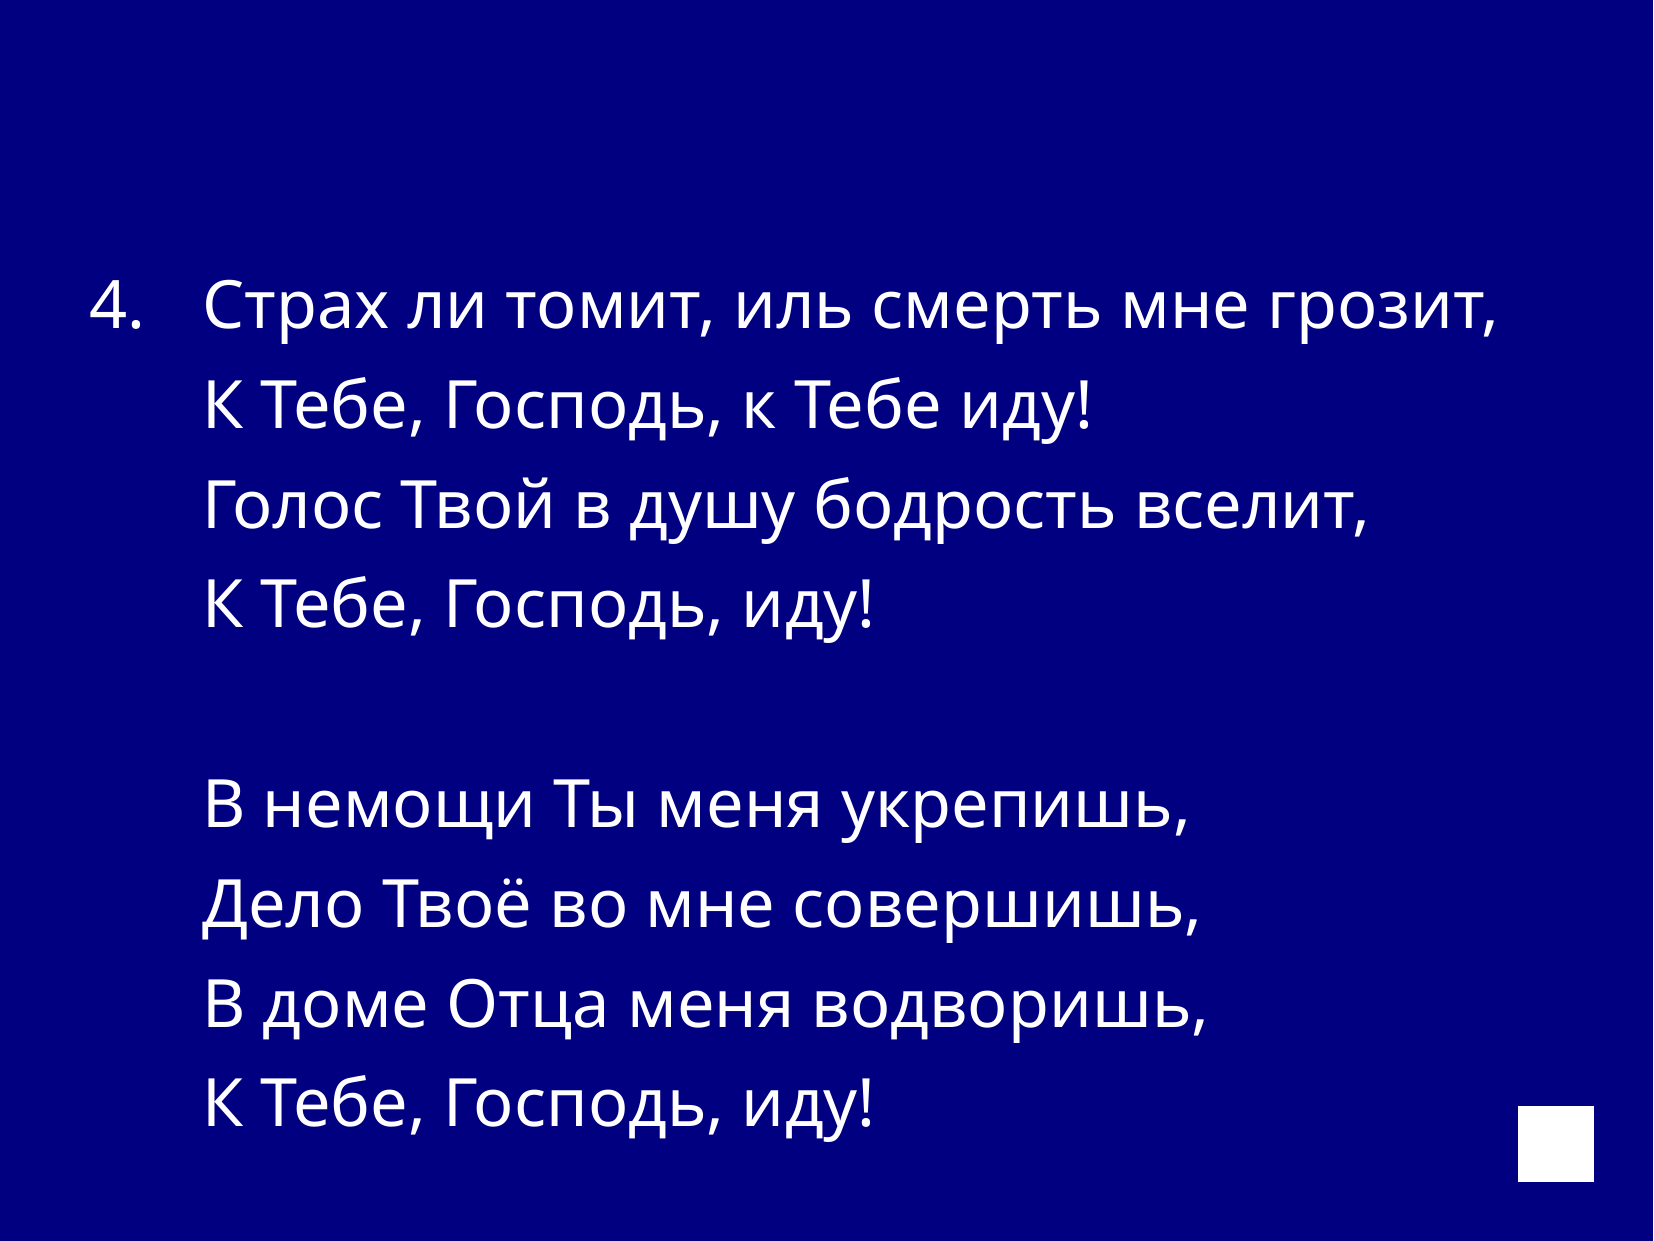

4.	Страх ли томит, иль смерть мне грозит,
	К Тебе, Господь, к Тебе иду!
	Голос Твой в душу бодрость вселит,
	К Тебе, Господь, иду!
	В немощи Ты меня укрепишь,
	Дело Твоё во мне совершишь,
	В доме Отца меня водворишь,
	К Тебе, Господь, иду!